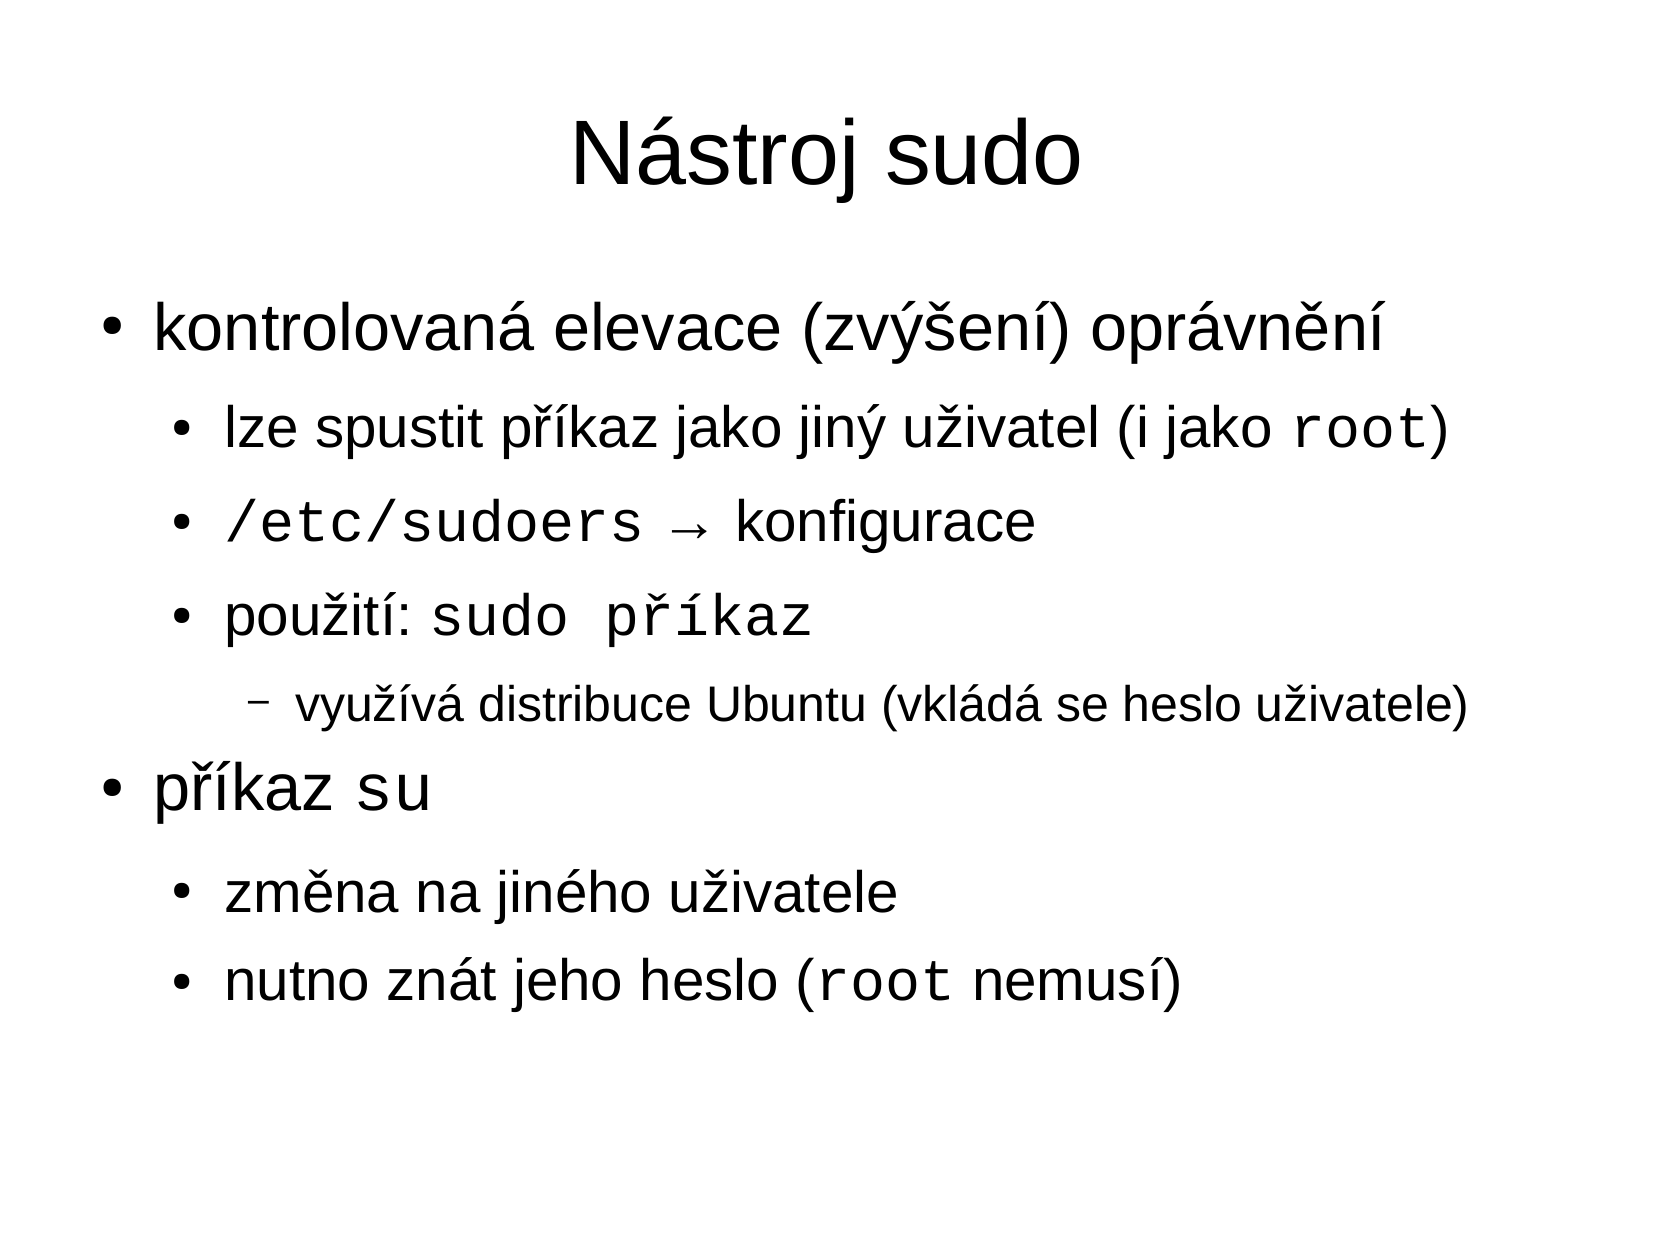

# Nástroj sudo
kontrolovaná elevace (zvýšení) oprávnění
lze spustit příkaz jako jiný uživatel (i jako root)
/etc/sudoers → konfigurace
použití: sudo příkaz
využívá distribuce Ubuntu (vkládá se heslo uživatele)
příkaz su
změna na jiného uživatele
nutno znát jeho heslo (root nemusí)